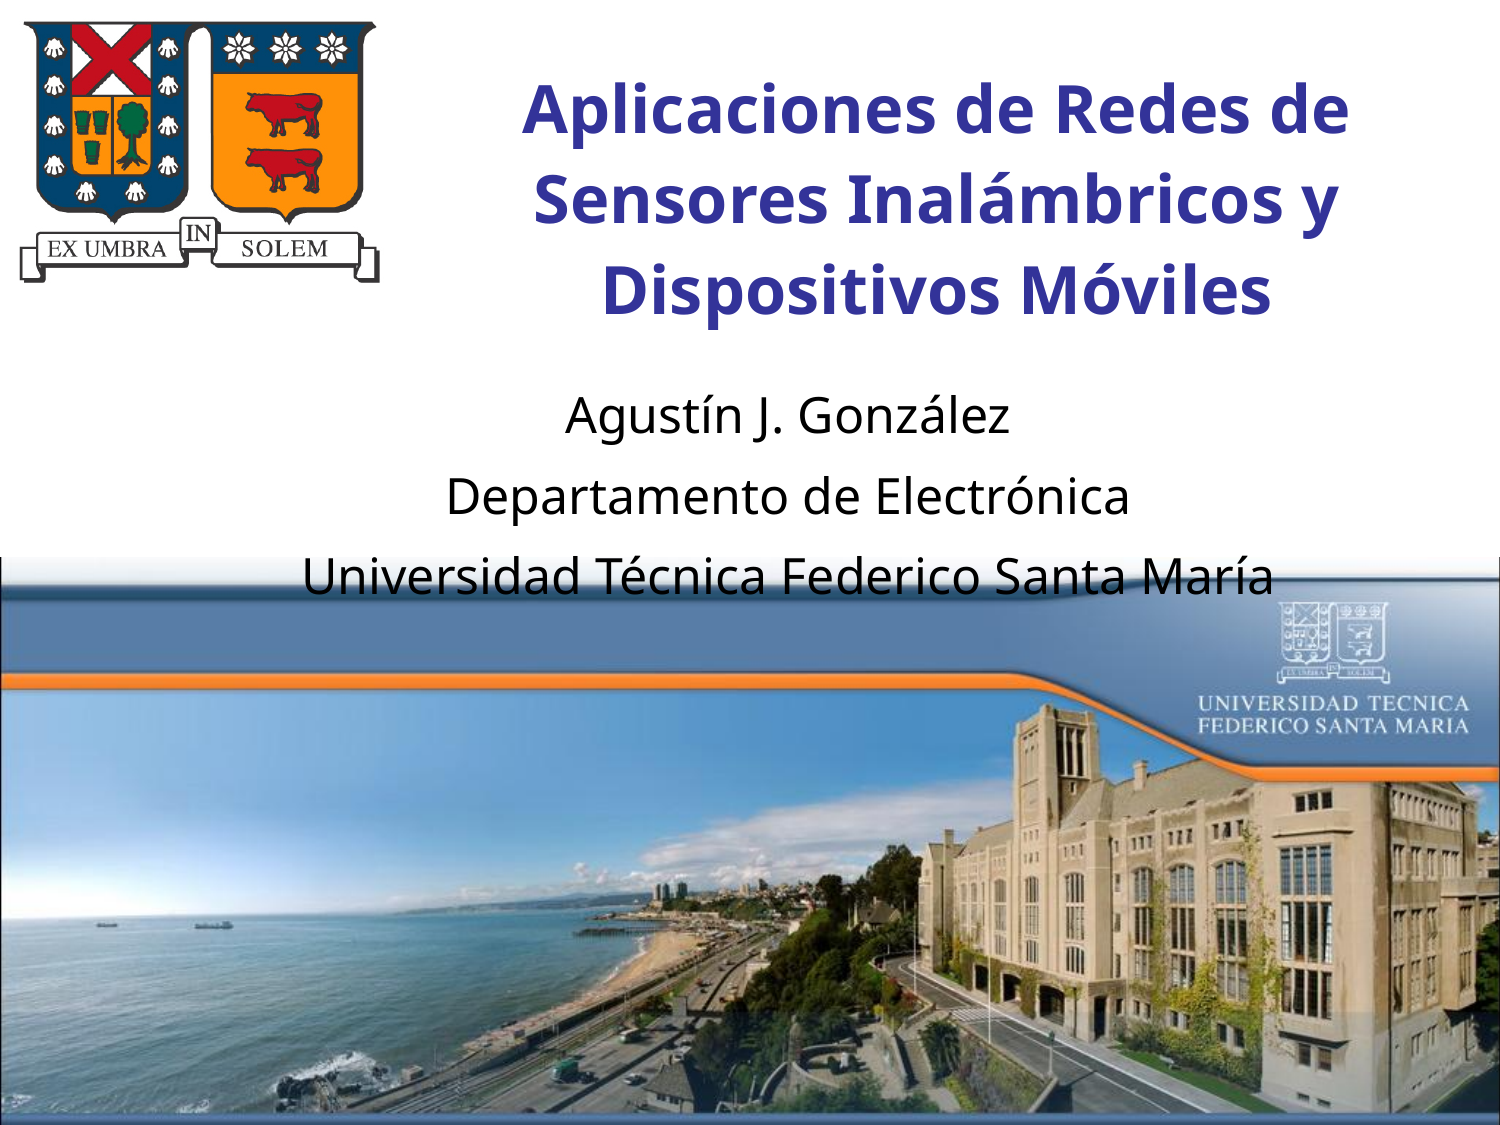

# Aplicaciones de Redes de Sensores Inalámbricos y Dispositivos Móviles
Agustín J. González
Departamento de Electrónica
Universidad Técnica Federico Santa María